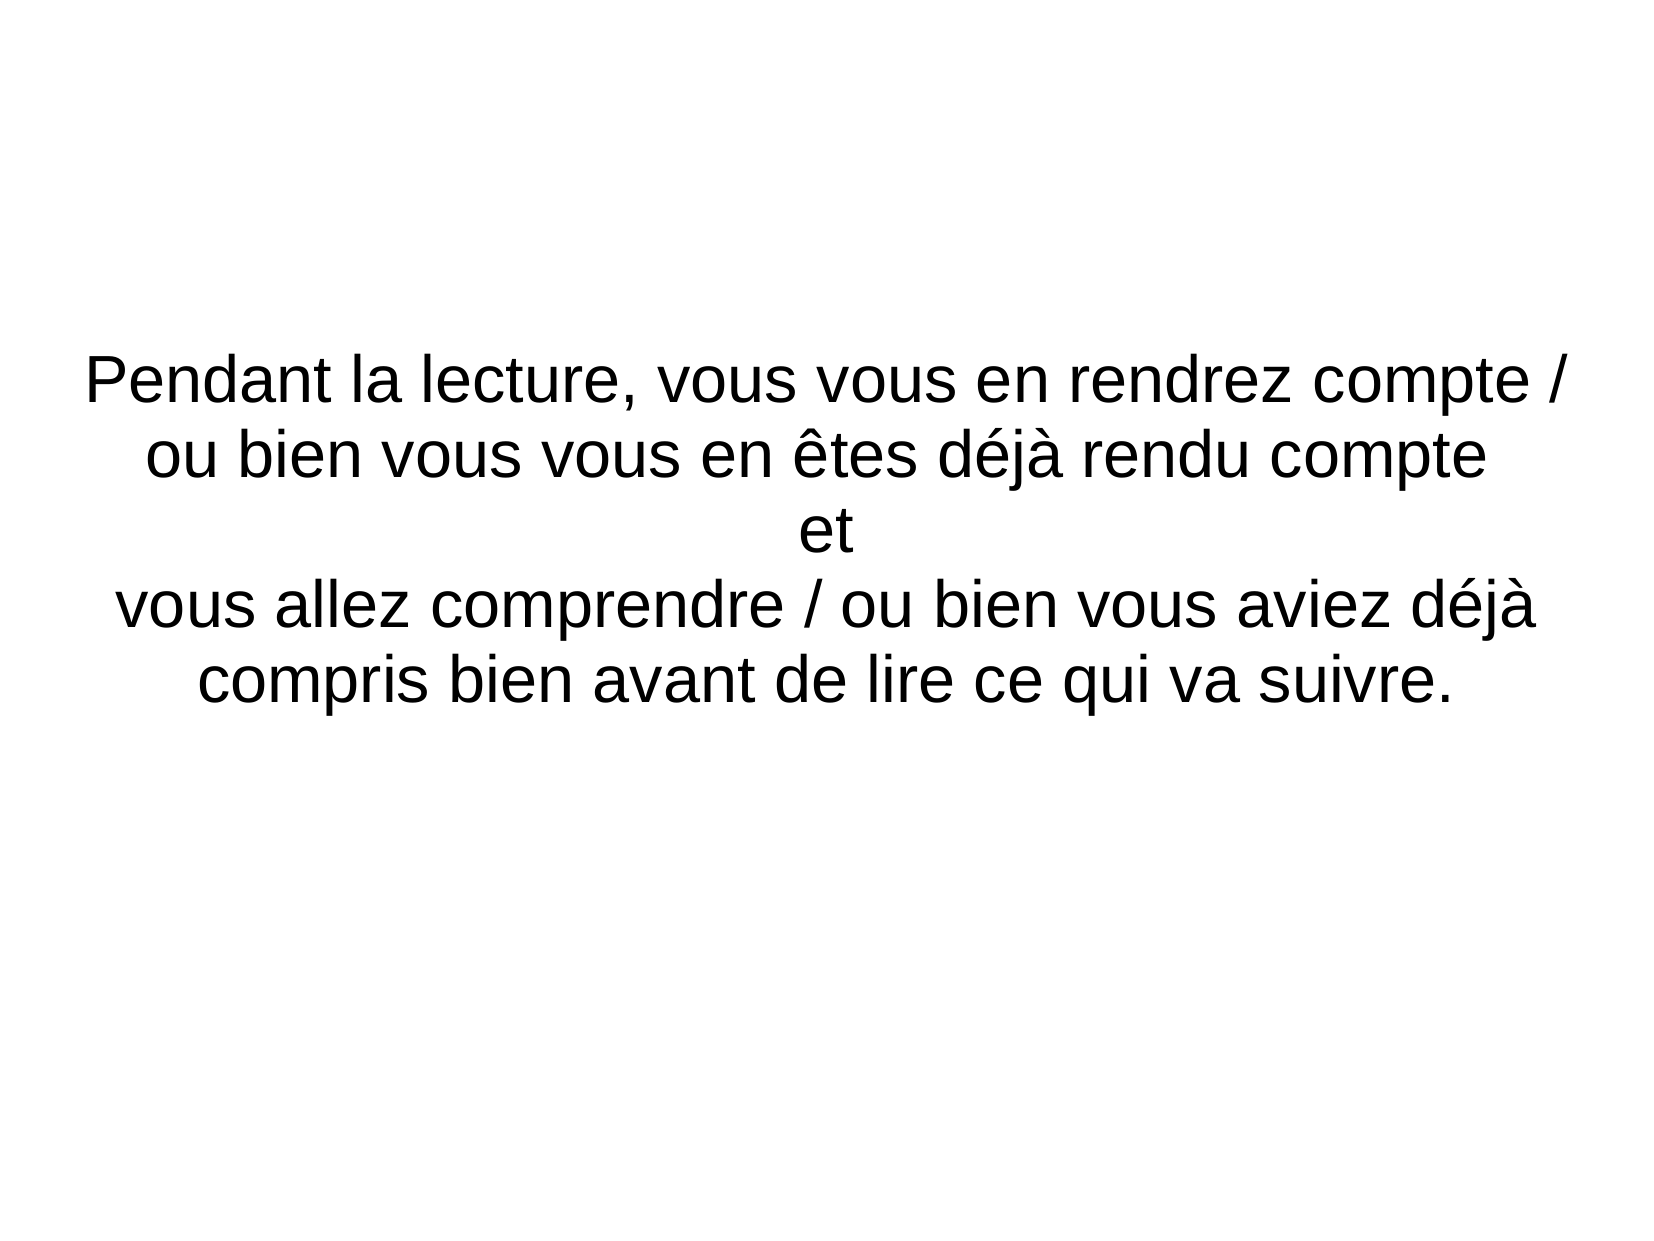

# Pendant la lecture, vous vous en rendrez compte / ou bien vous vous en êtes déjà rendu compte
et
vous allez comprendre / ou bien vous aviez déjà compris bien avant de lire ce qui va suivre.